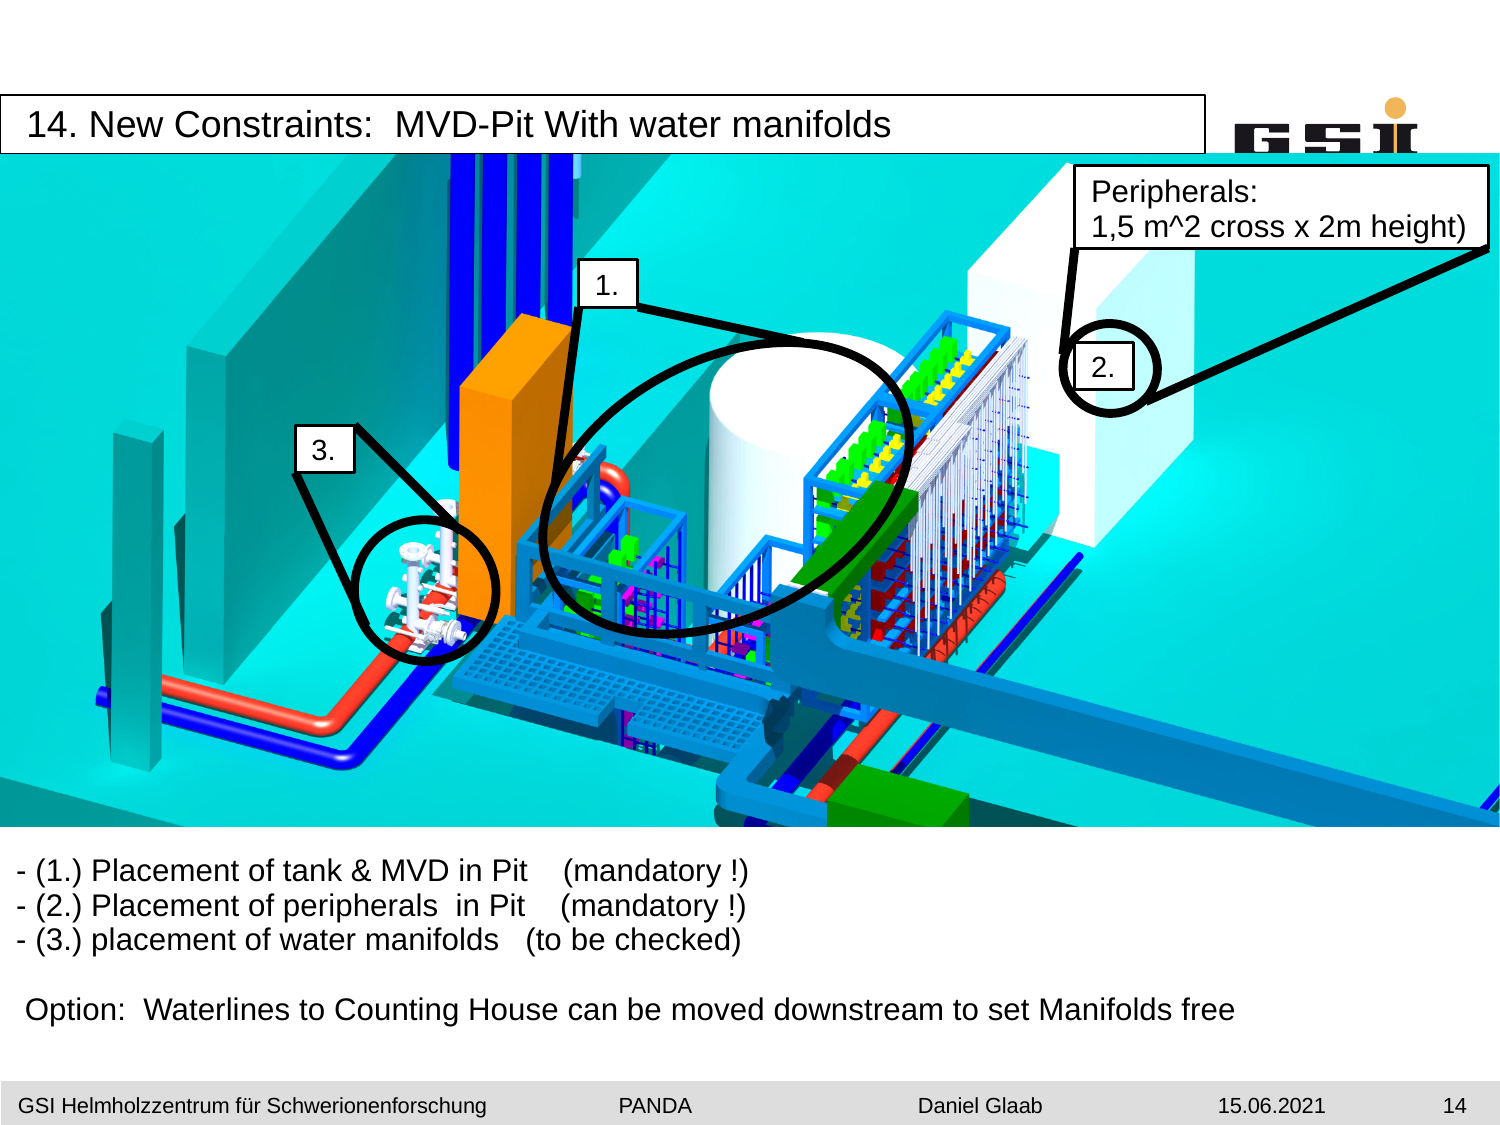

14. New Constraints: MVD-Pit With water manifolds
Peripherals:
1,5 m^2 cross x 2m height)
1.
2.
3.
- (1.) Placement of tank & MVD in Pit (mandatory !)
- (2.) Placement of peripherals in Pit (mandatory !)
- (3.) placement of water manifolds (to be checked)
 Option: Waterlines to Counting House can be moved downstream to set Manifolds free
GSI Helmholzzentrum für Schwerionenforschung PANDA 		Daniel Glaab 		15.06.2021		14